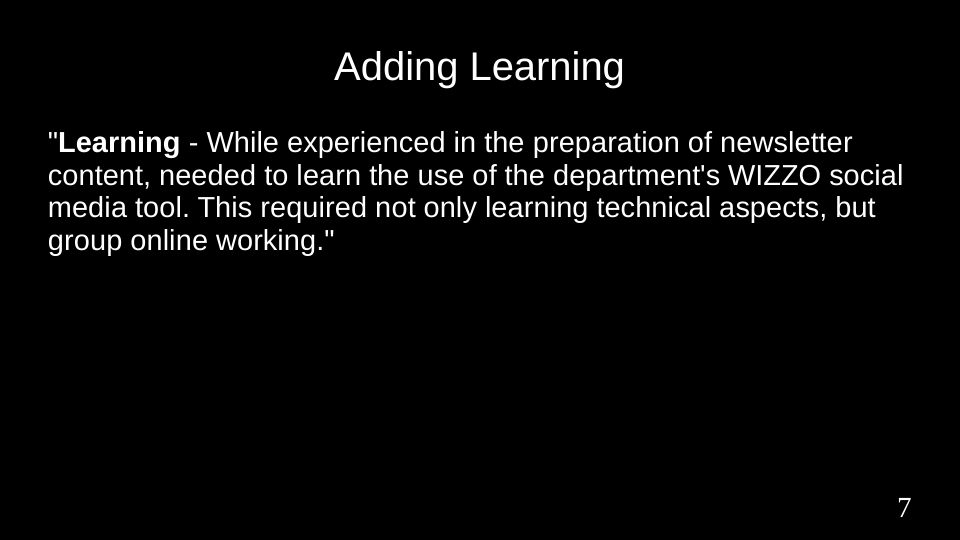

# Adding Learning
"Learning - While experienced in the preparation of newsletter content, needed to learn the use of the department's WIZZO social media tool. This required not only learning technical aspects, but group online working."
7